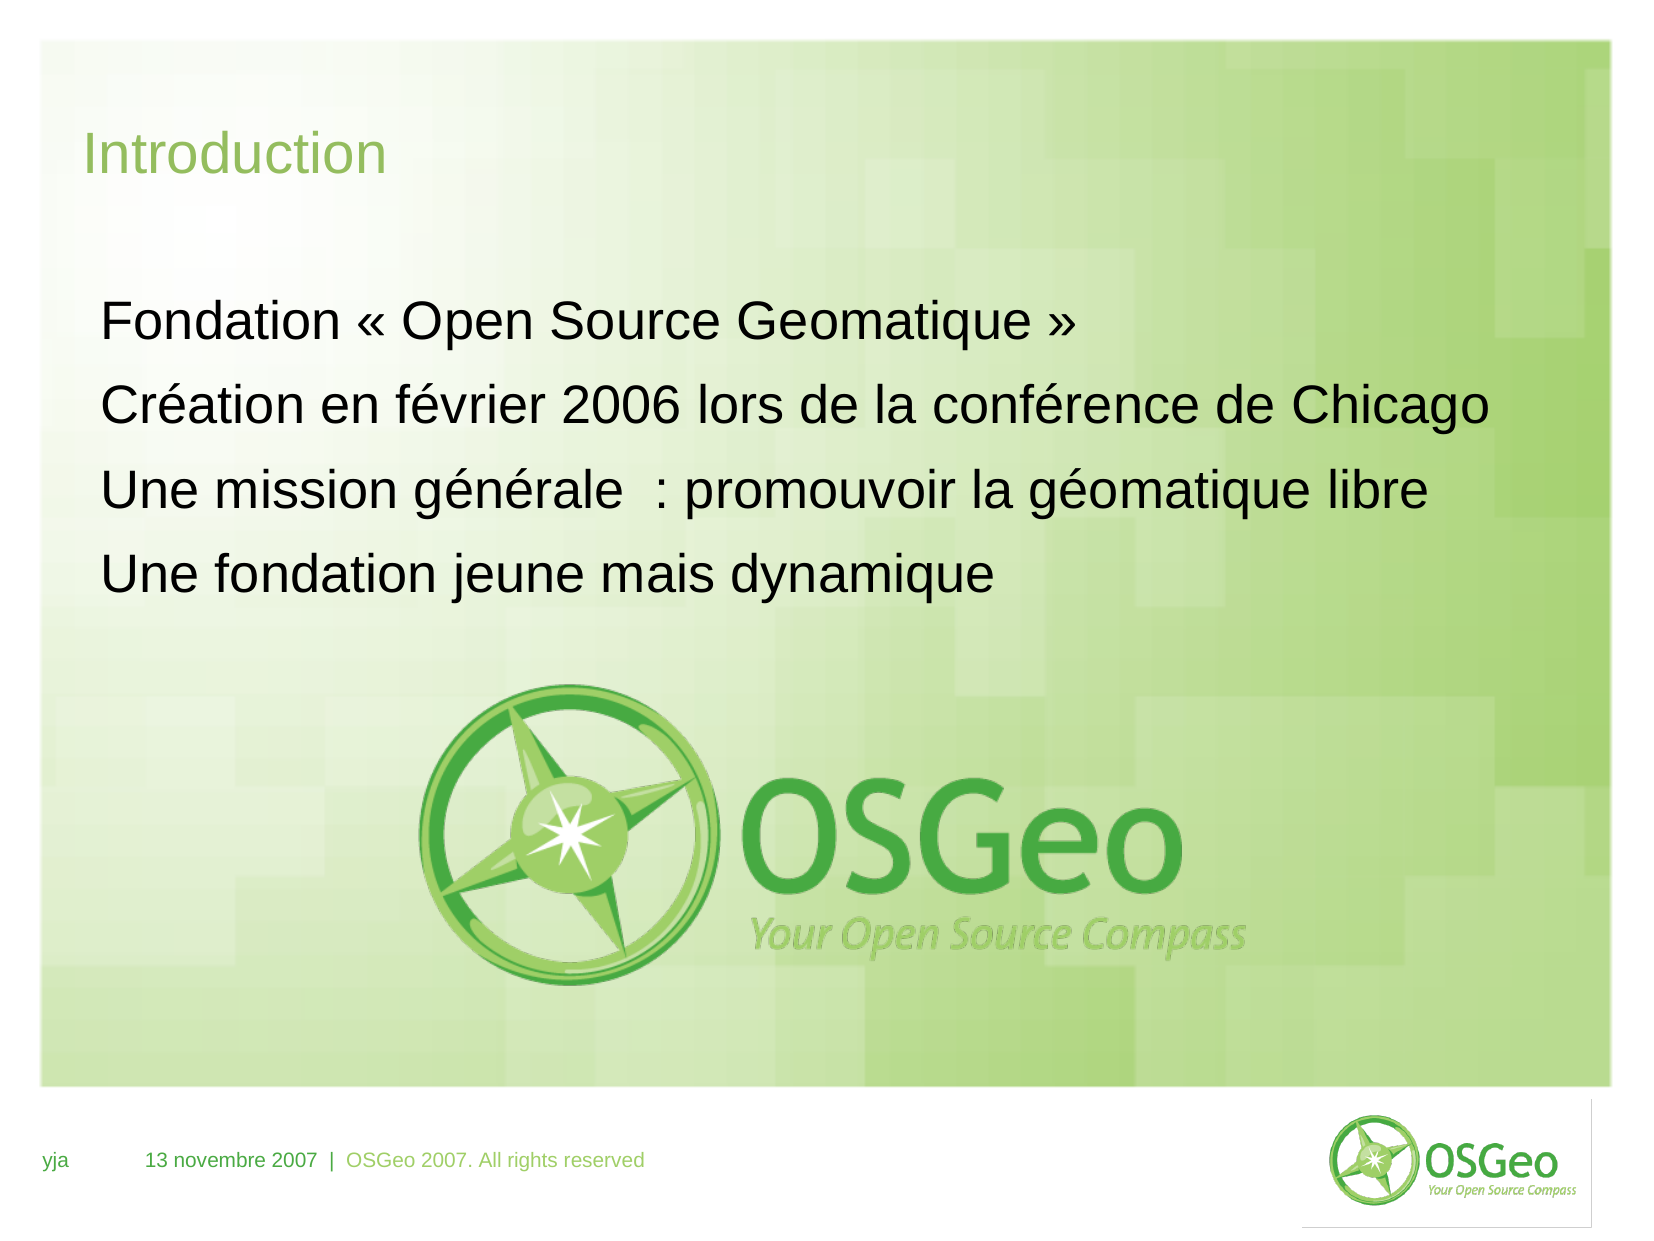

# Introduction
Fondation « Open Source Geomatique »
Création en février 2006 lors de la conférence de Chicago
Une mission générale : promouvoir la géomatique libre
Une fondation jeune mais dynamique